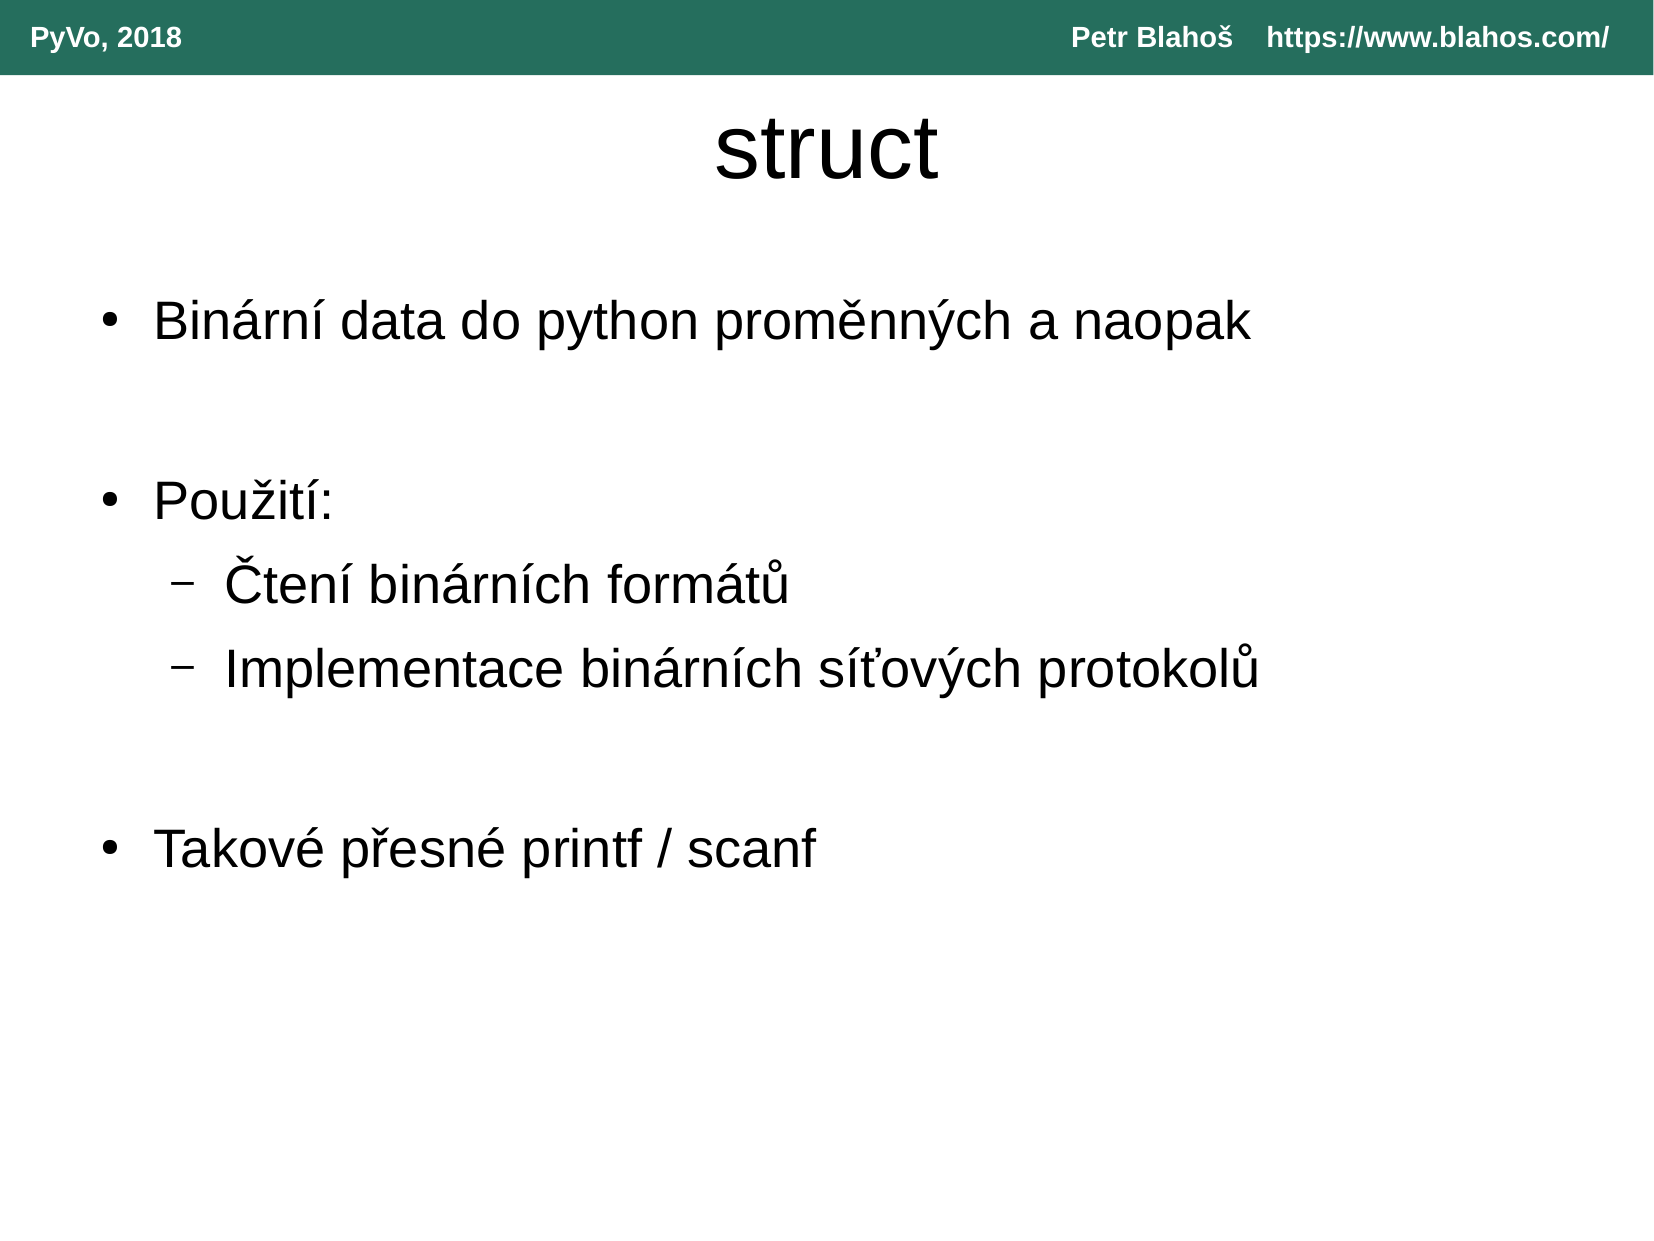

# struct
Binární data do python proměnných a naopak
Použití:
Čtení binárních formátů
Implementace binárních síťových protokolů
Takové přesné printf / scanf